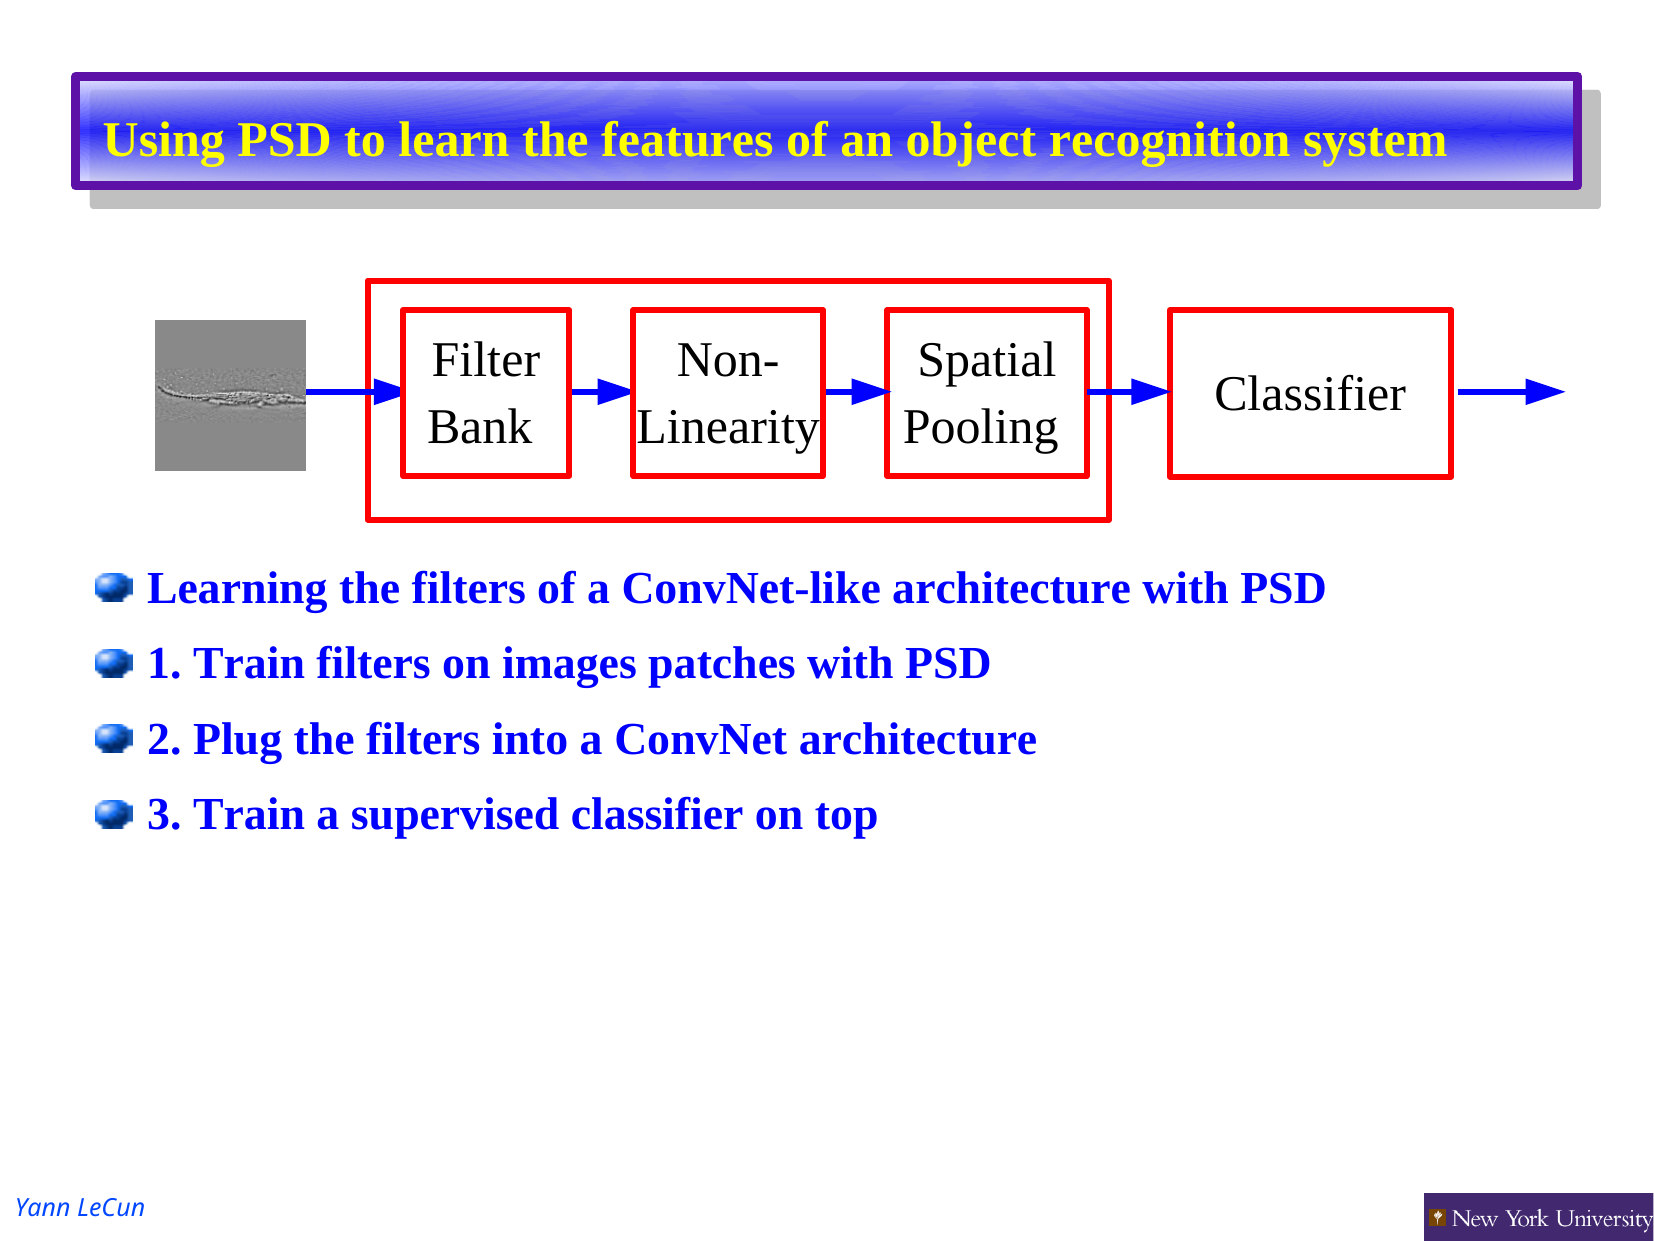

# Using PSD to learn the features of an object recognition system
Filter
Bank
Non-
Linearity
Spatial
Pooling
Classifier
Learning the filters of a ConvNet-like architecture with PSD
1. Train filters on images patches with PSD
2. Plug the filters into a ConvNet architecture
3. Train a supervised classifier on top